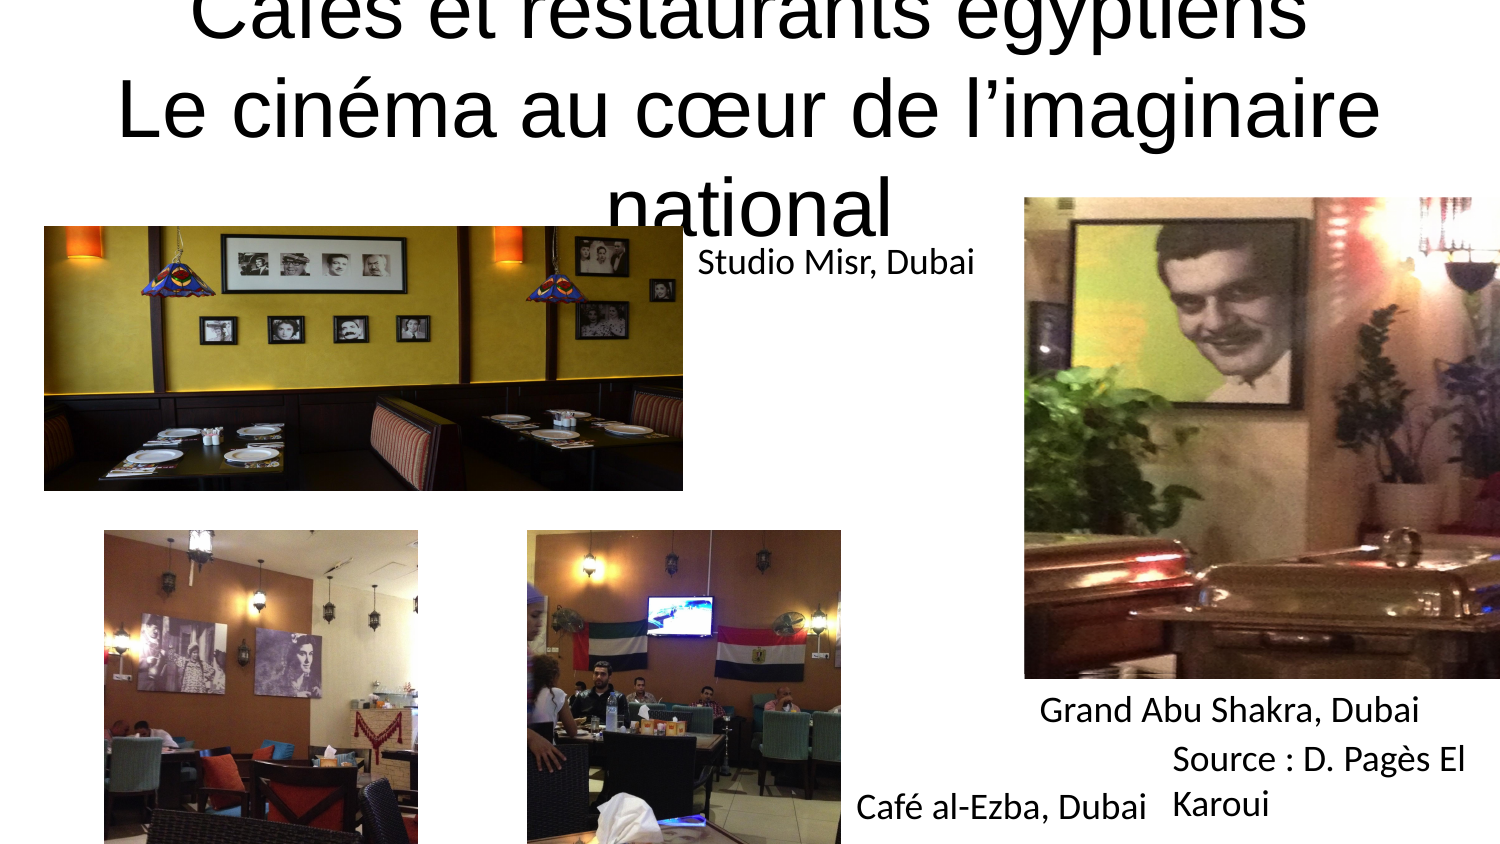

# Cafés et restaurants égyptiens Le cinéma au cœur de l’imaginaire national
Studio Misr, Dubai
Grand Abu Shakra, Dubai
Source : D. Pagès El Karoui
Café al-Ezba, Dubai